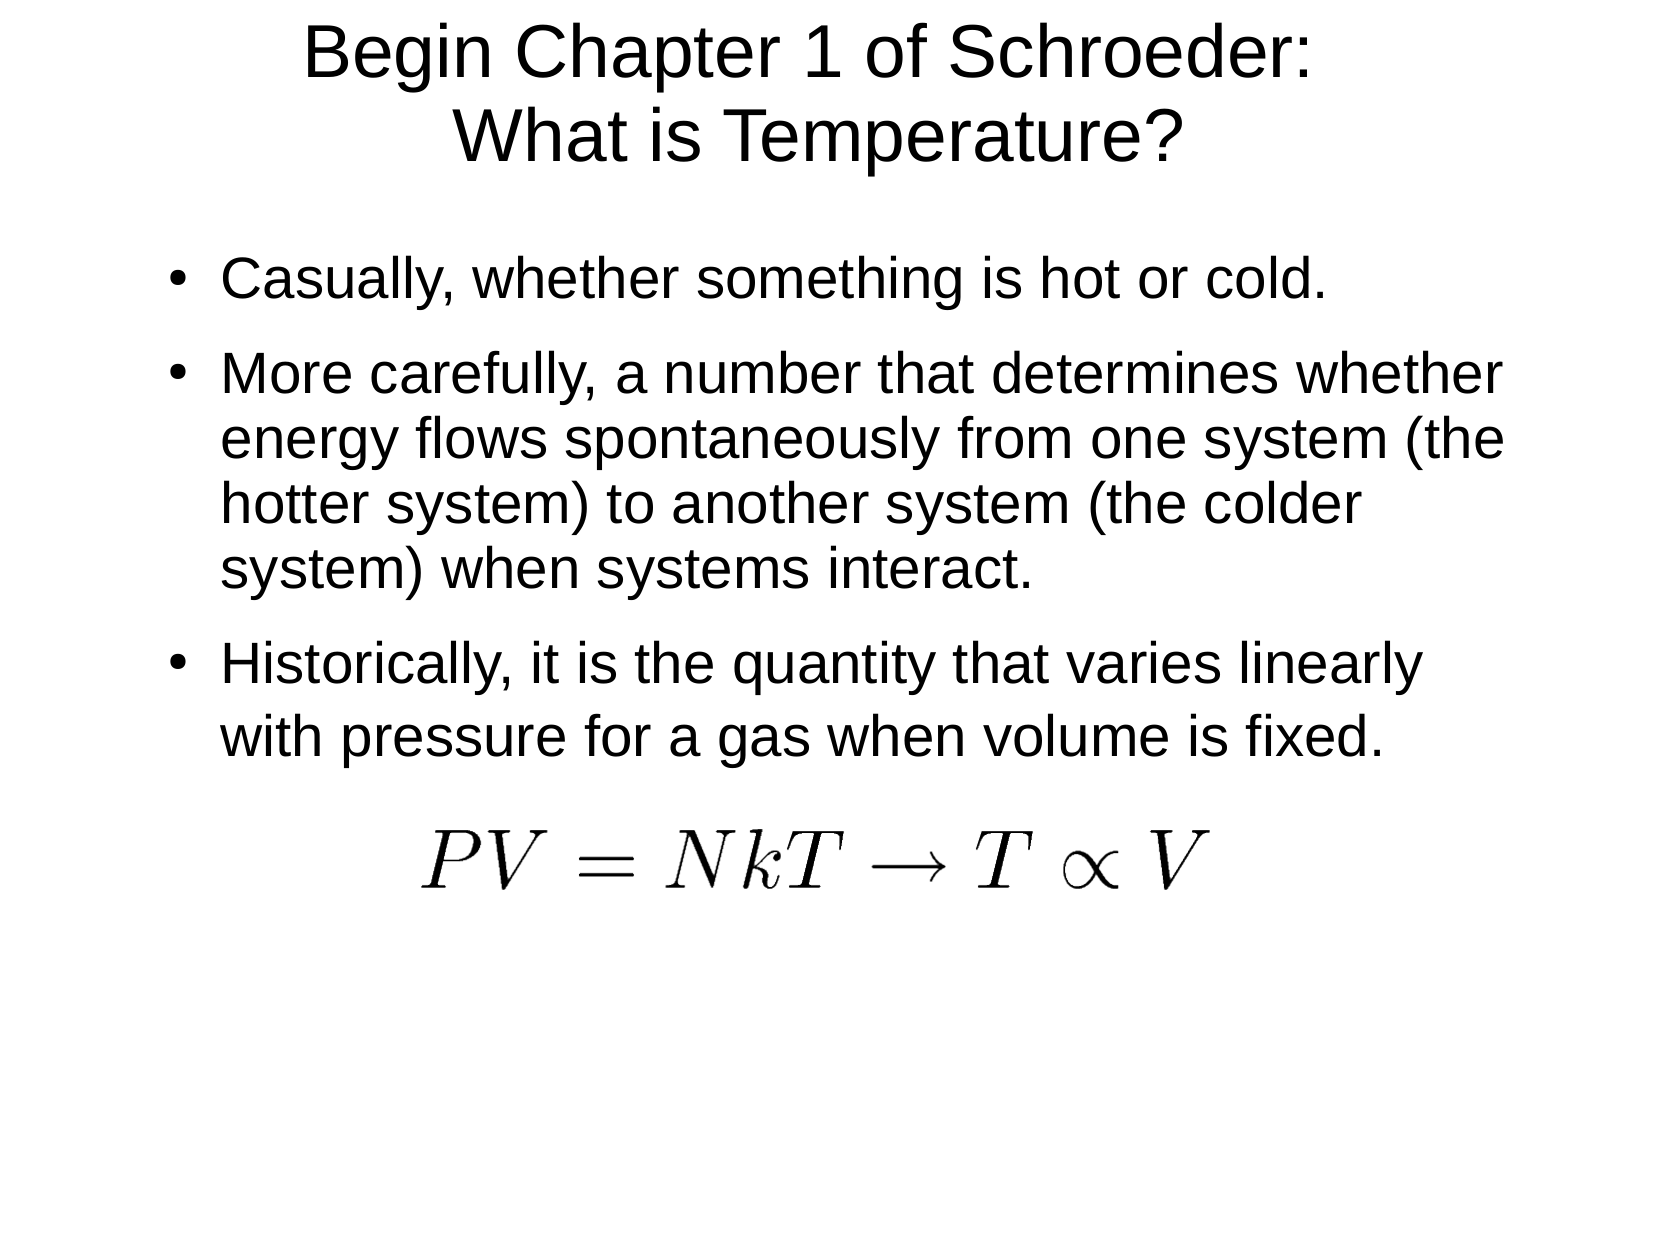

# Begin Chapter 1 of Schroeder: What is Temperature?
Casually, whether something is hot or cold.
More carefully, a number that determines whether energy flows spontaneously from one system (the hotter system) to another system (the colder system) when systems interact.
Historically, it is the quantity that varies linearly with pressure for a gas when volume is fixed.